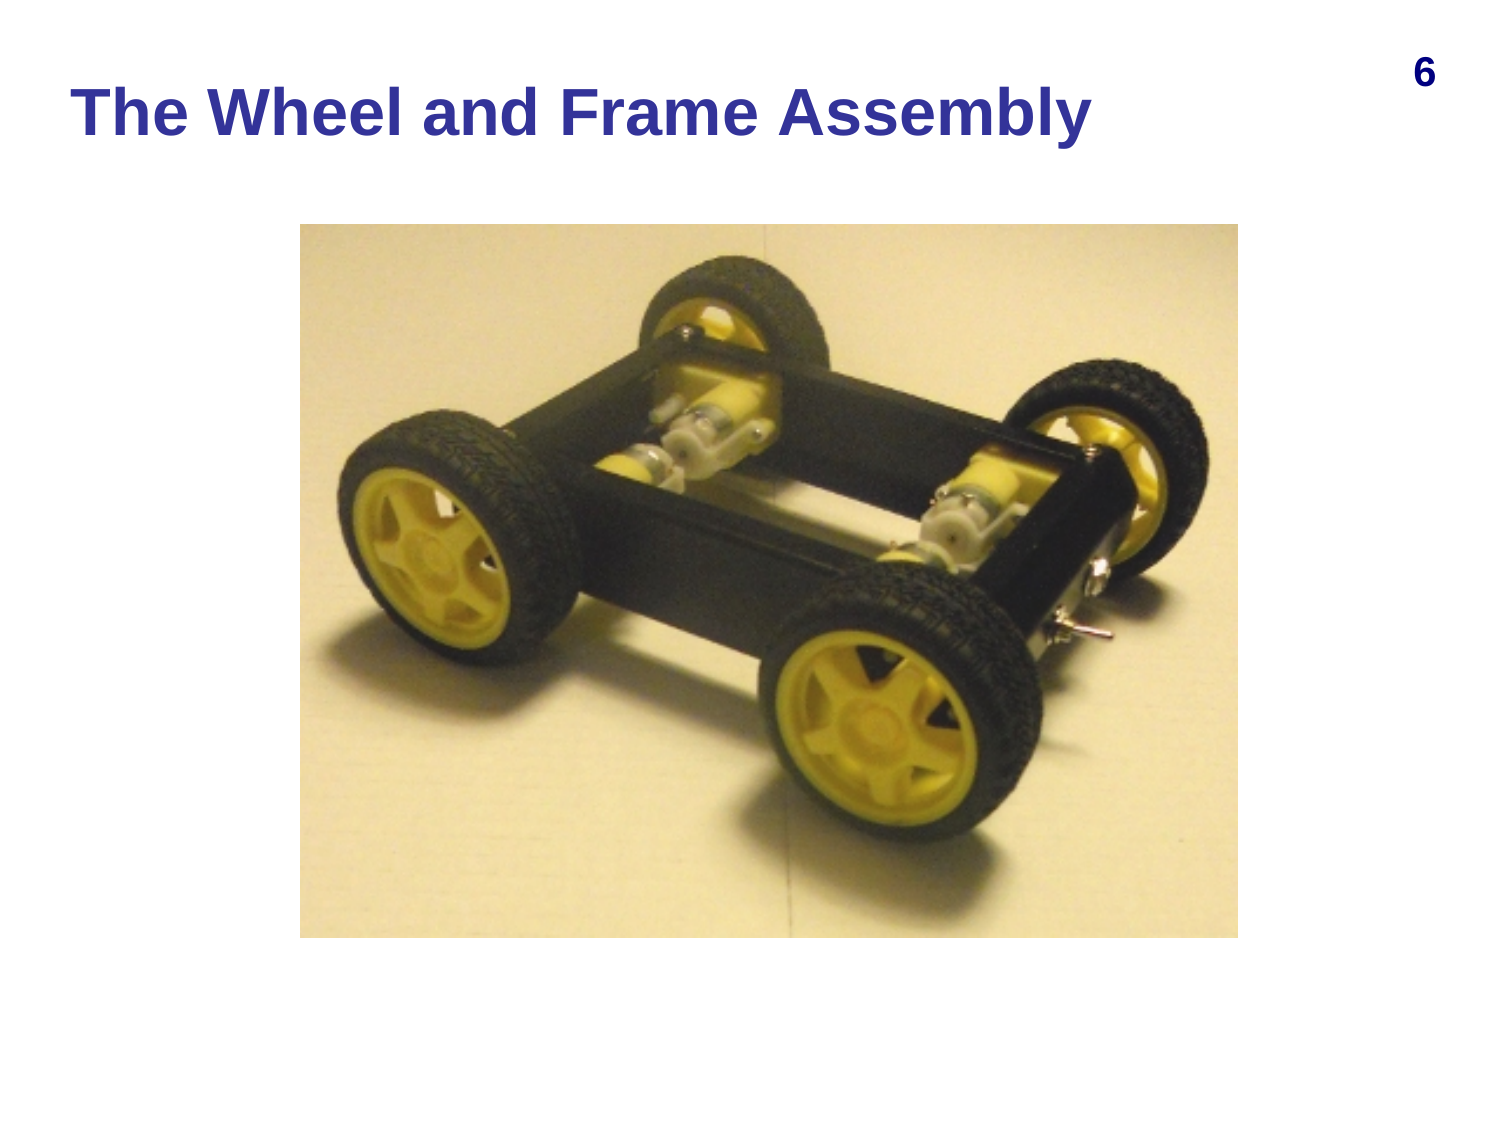

6
# The Wheel and Frame Assembly